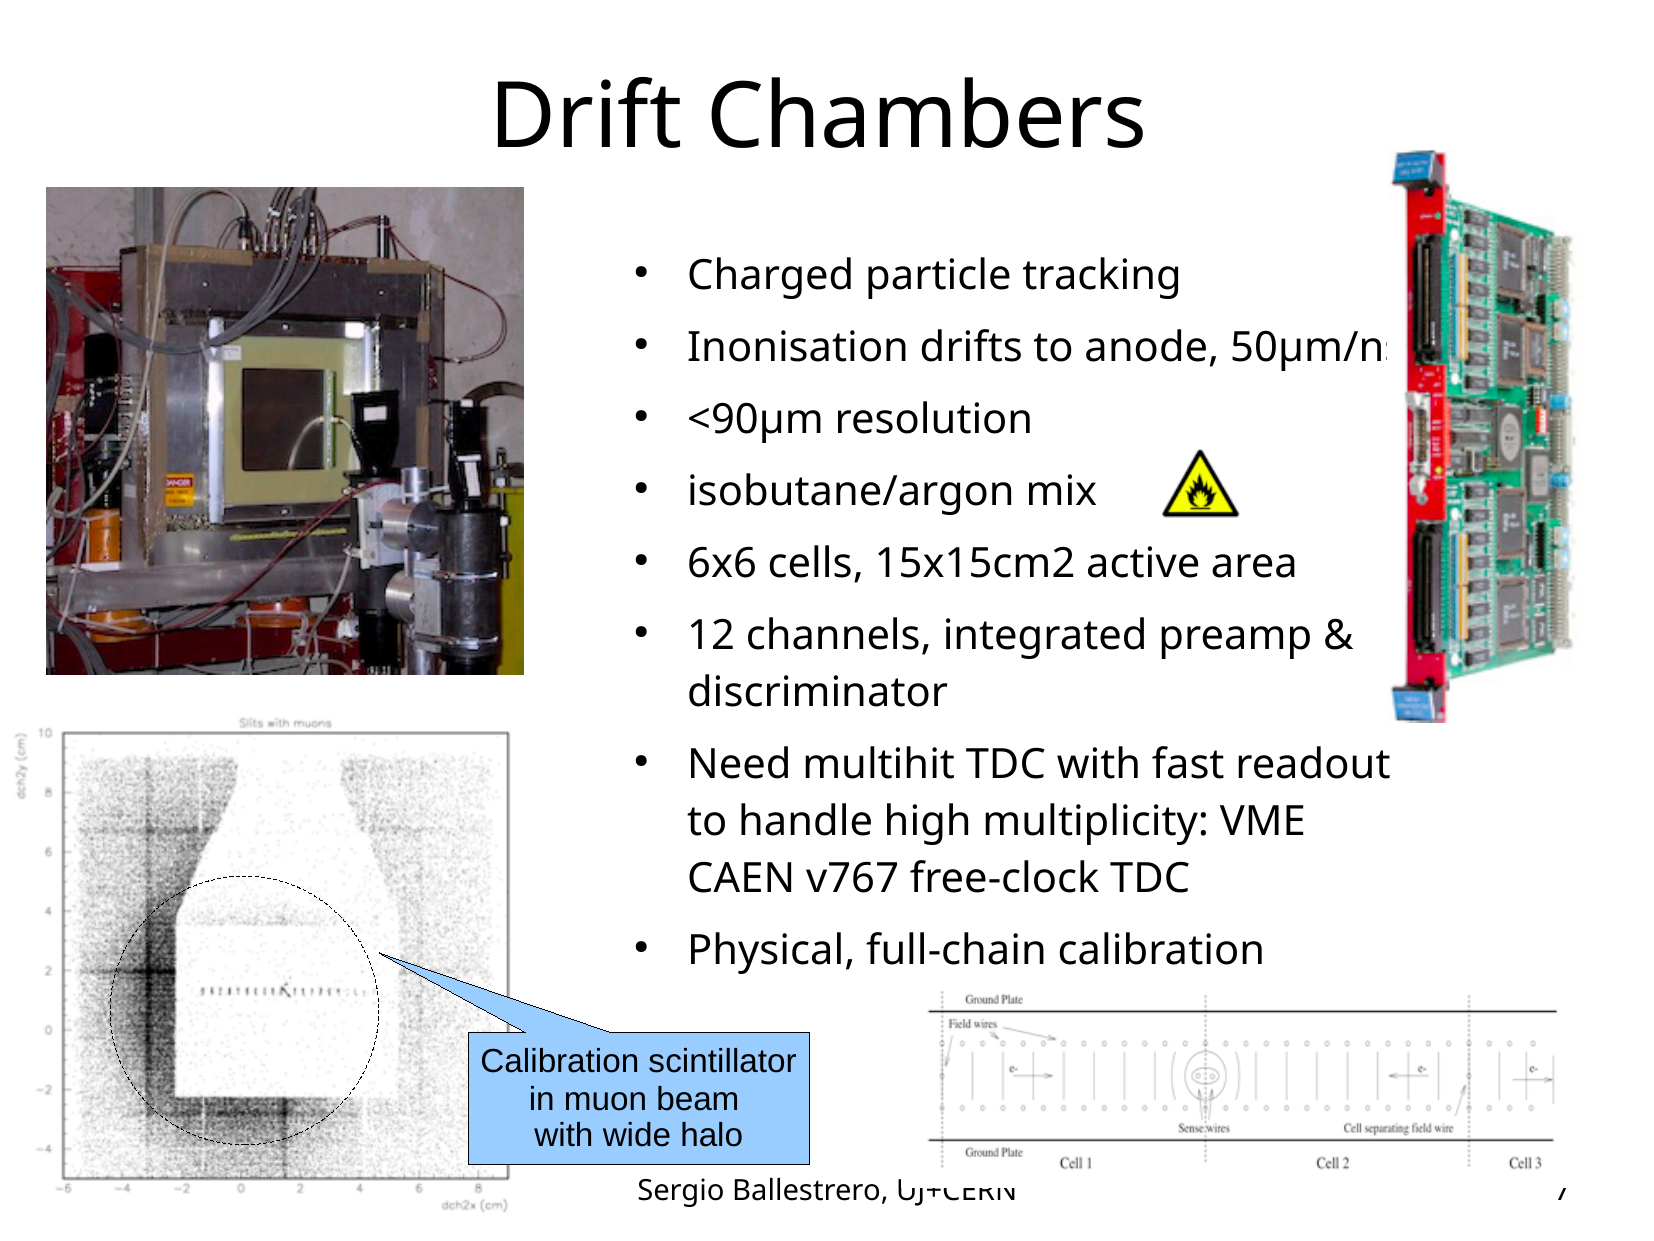

# Drift Chambers
Charged particle tracking
Inonisation drifts to anode, 50µm/ns
<90µm resolution
isobutane/argon mix
6x6 cells, 15x15cm2 active area
12 channels, integrated preamp & discriminator
Need multihit TDC with fast readout to handle high multiplicity: VME CAEN v767 free-clock TDC
Physical, full-chain calibration
Calibration scintillator
in muon beam
with wide halo
ISOTDAQ - Ankara 2010-02-05
7